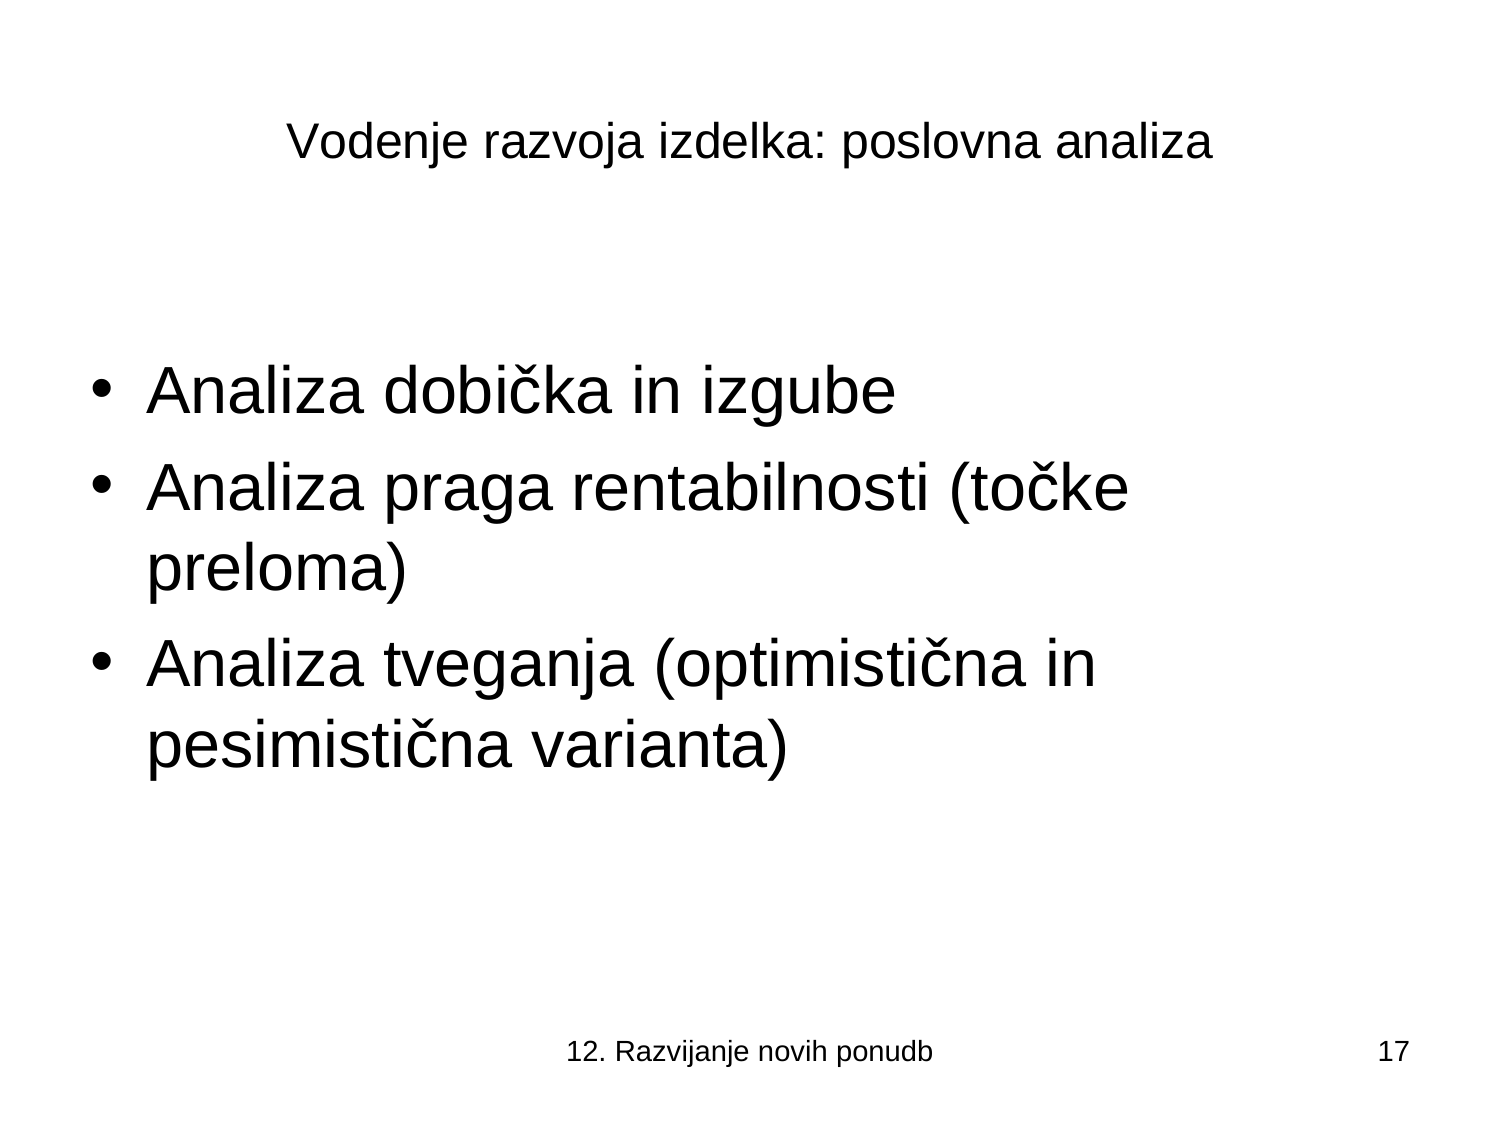

# Vodenje razvoja izdelka: poslovna analiza
Analiza dobička in izgube
Analiza praga rentabilnosti (točke preloma)
Analiza tveganja (optimistična in pesimistična varianta)
12. Razvijanje novih ponudb